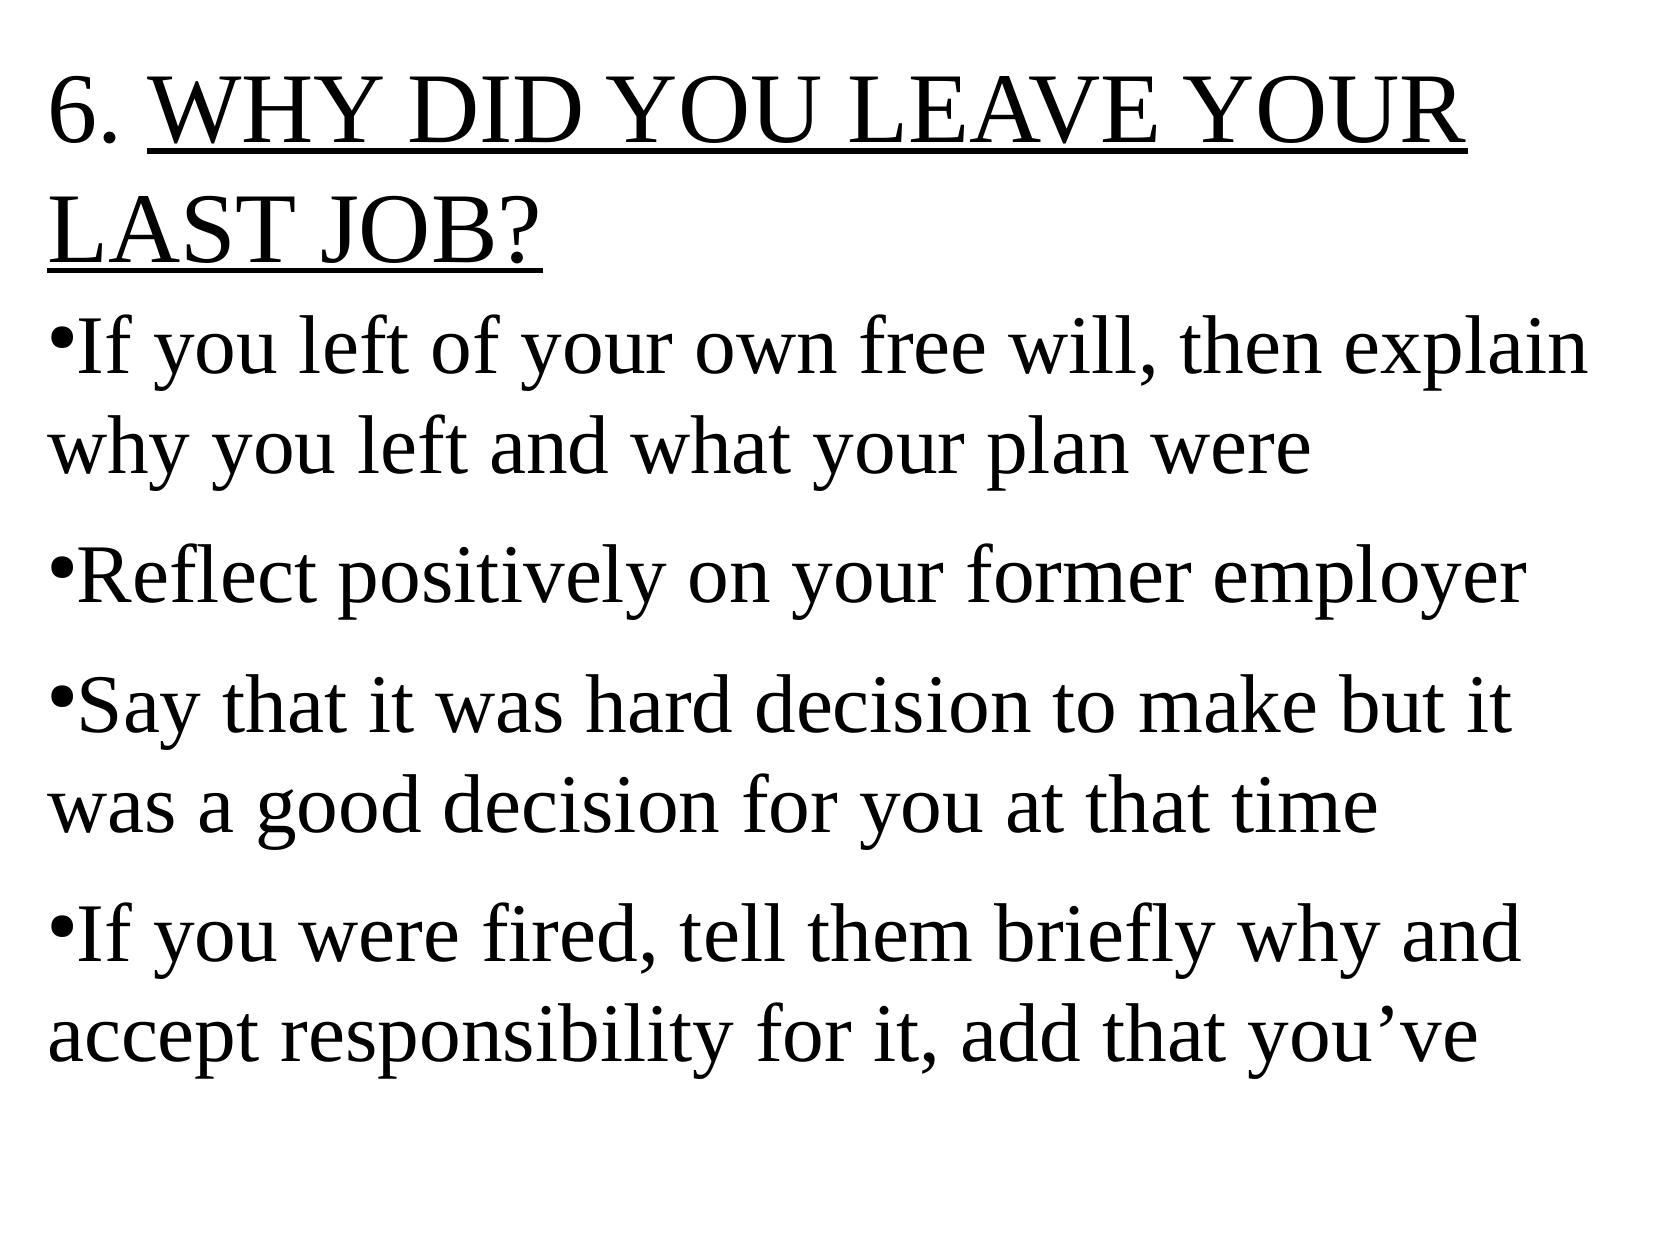

# 6. WHY DID YOU LEAVE YOUR LAST JOB?
If you left of your own free will, then explain why you left and what your plan were
Reflect positively on your former employer
Say that it was hard decision to make but it was a good decision for you at that time
If you were fired, tell them briefly why and accept responsibility for it, add that you’ve